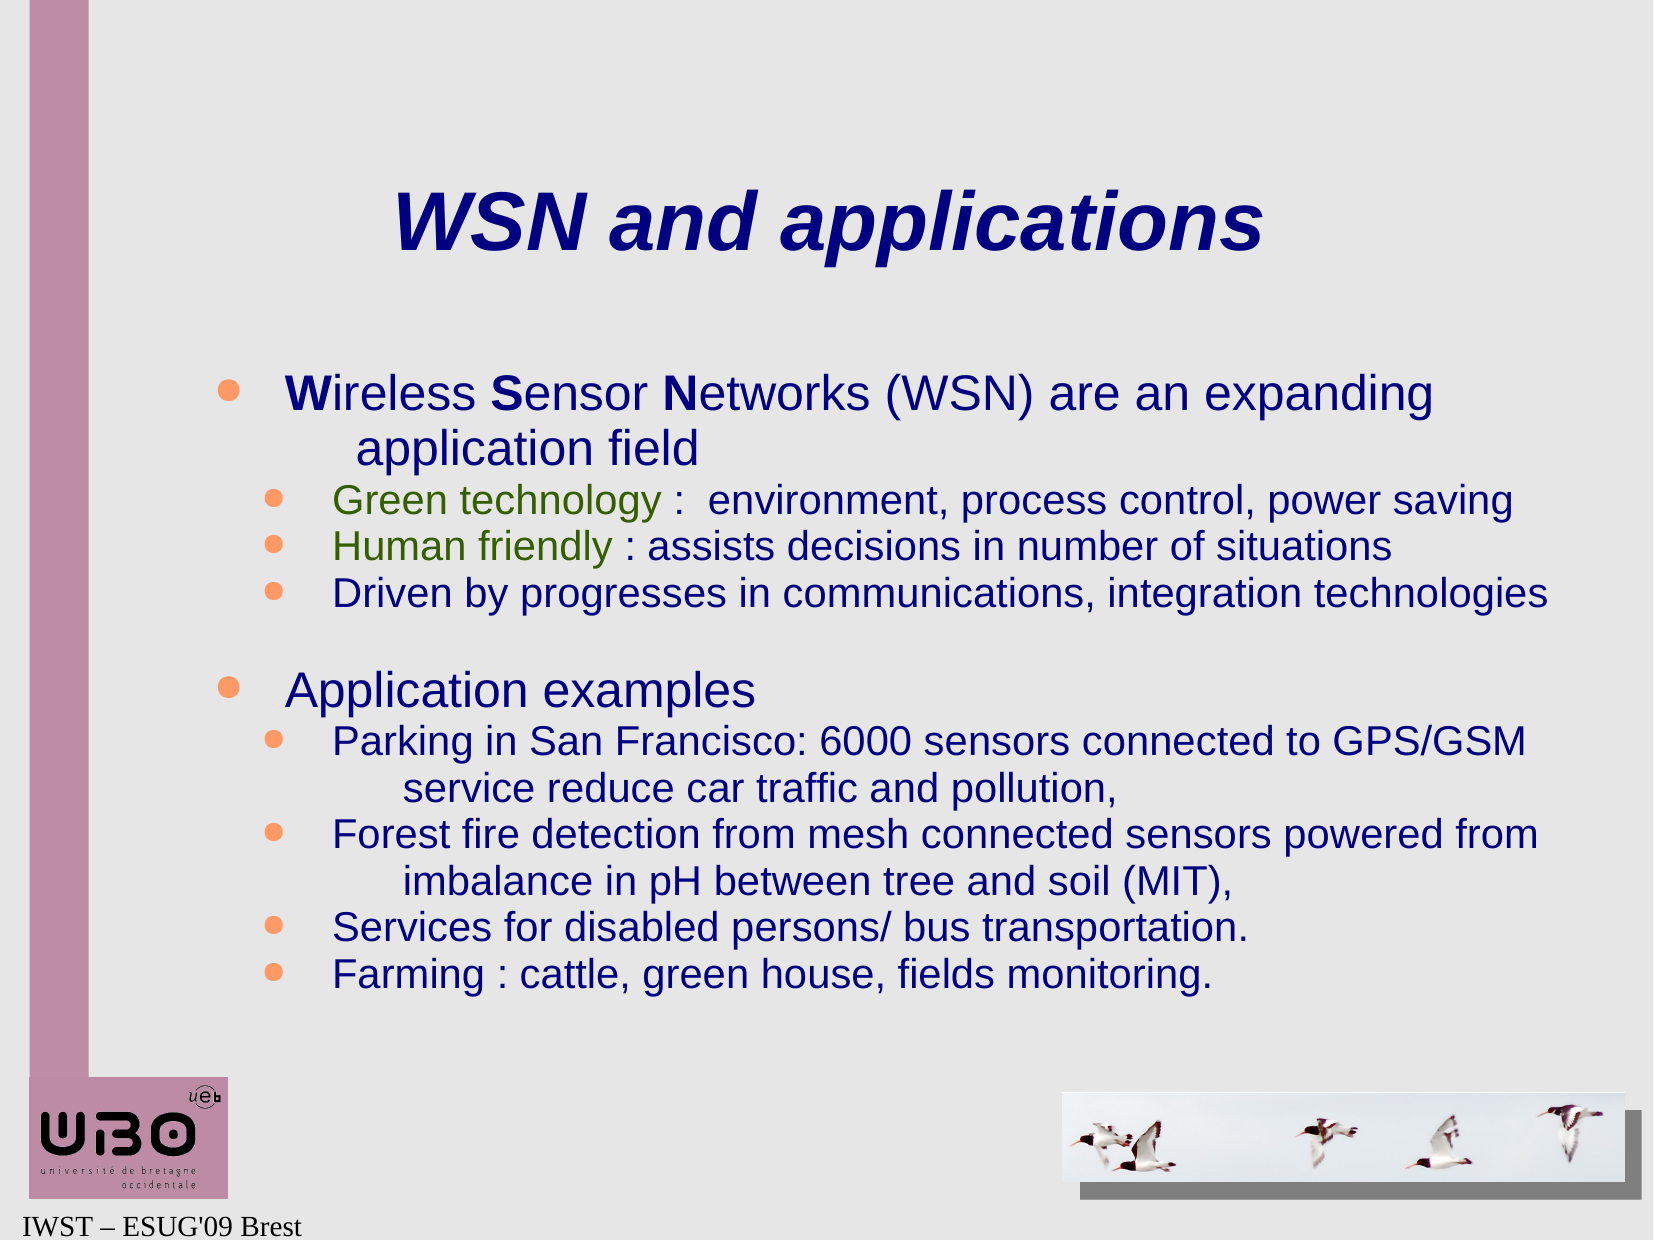

# WSN and applications
Wireless Sensor Networks (WSN) are an expanding application field
Green technology : environment, process control, power saving
Human friendly : assists decisions in number of situations
Driven by progresses in communications, integration technologies
Application examples
Parking in San Francisco: 6000 sensors connected to GPS/GSM service reduce car traffic and pollution,
Forest fire detection from mesh connected sensors powered from imbalance in pH between tree and soil (MIT),
Services for disabled persons/ bus transportation.
Farming : cattle, green house, fields monitoring.